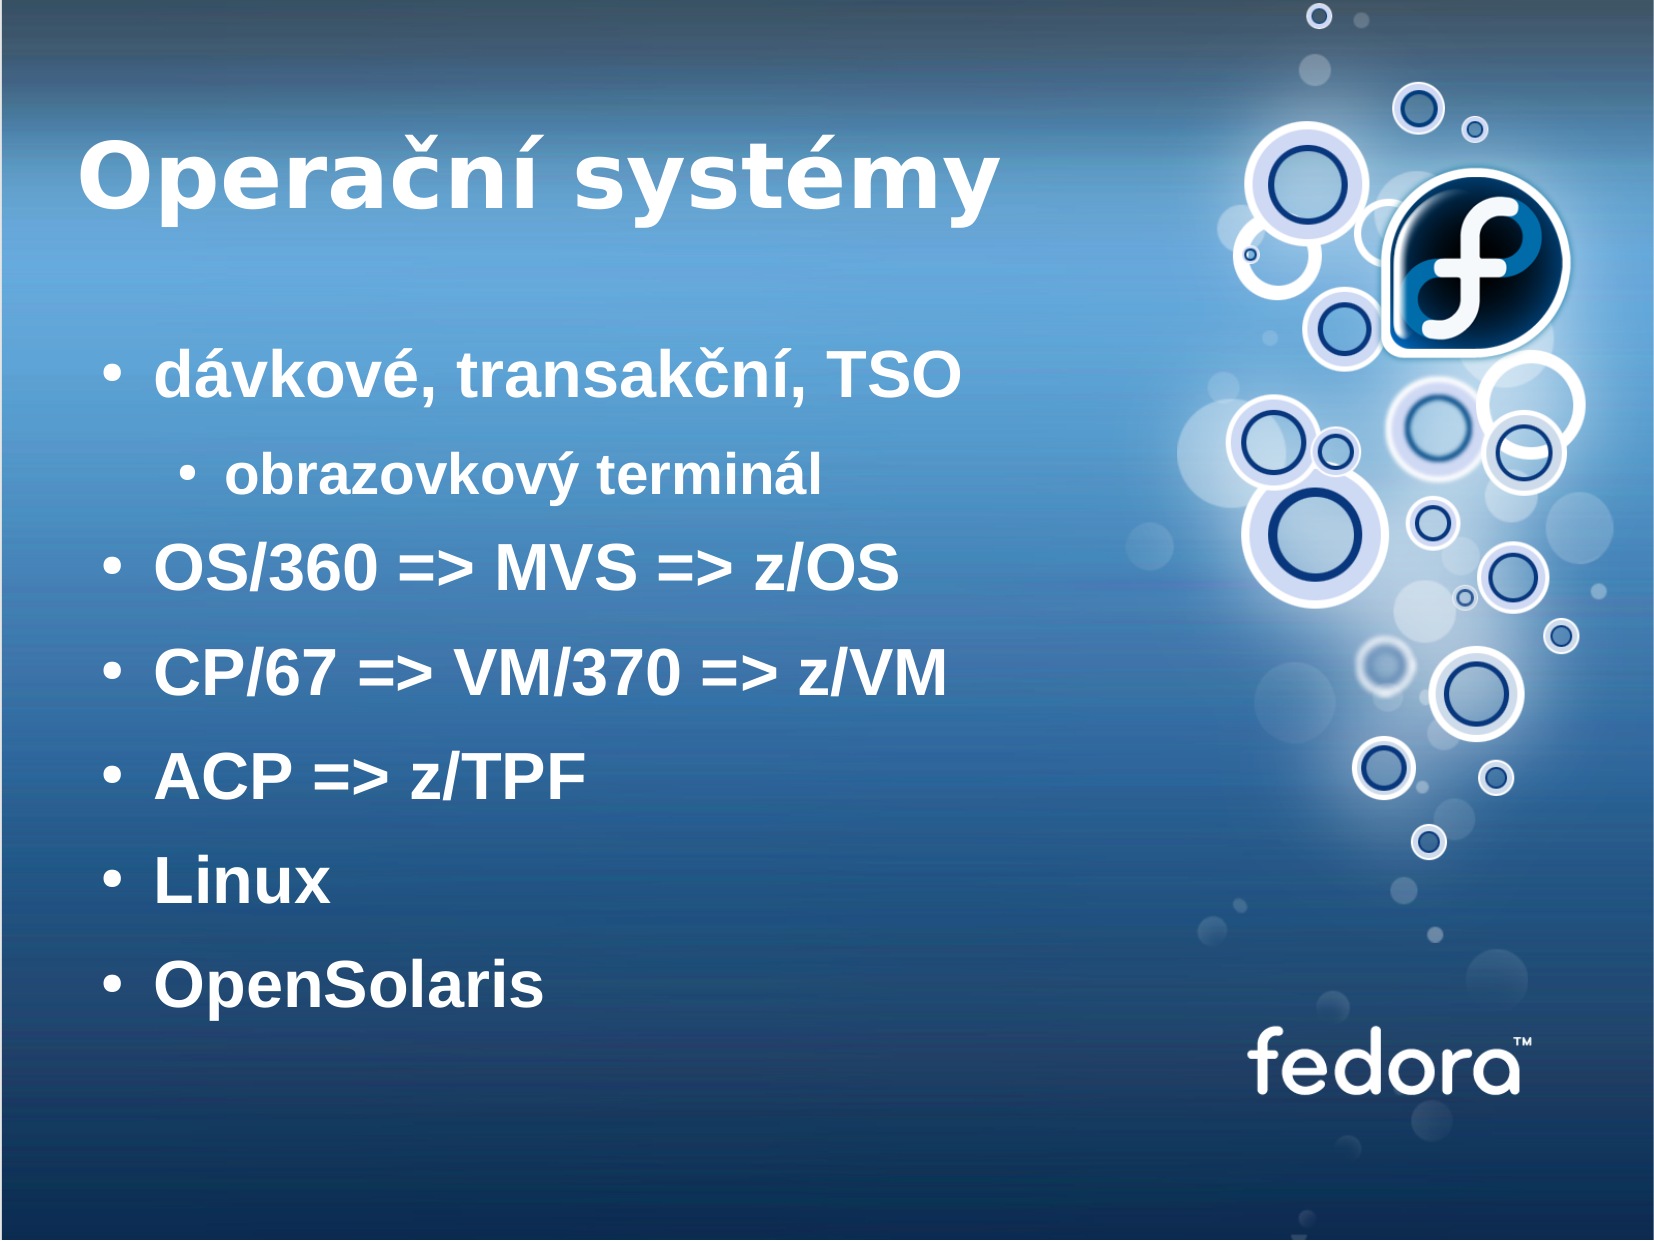

# Operační systémy
dávkové, transakční, TSO
obrazovkový terminál
OS/360 => MVS => z/OS
CP/67 => VM/370 => z/VM
ACP => z/TPF
Linux
OpenSolaris